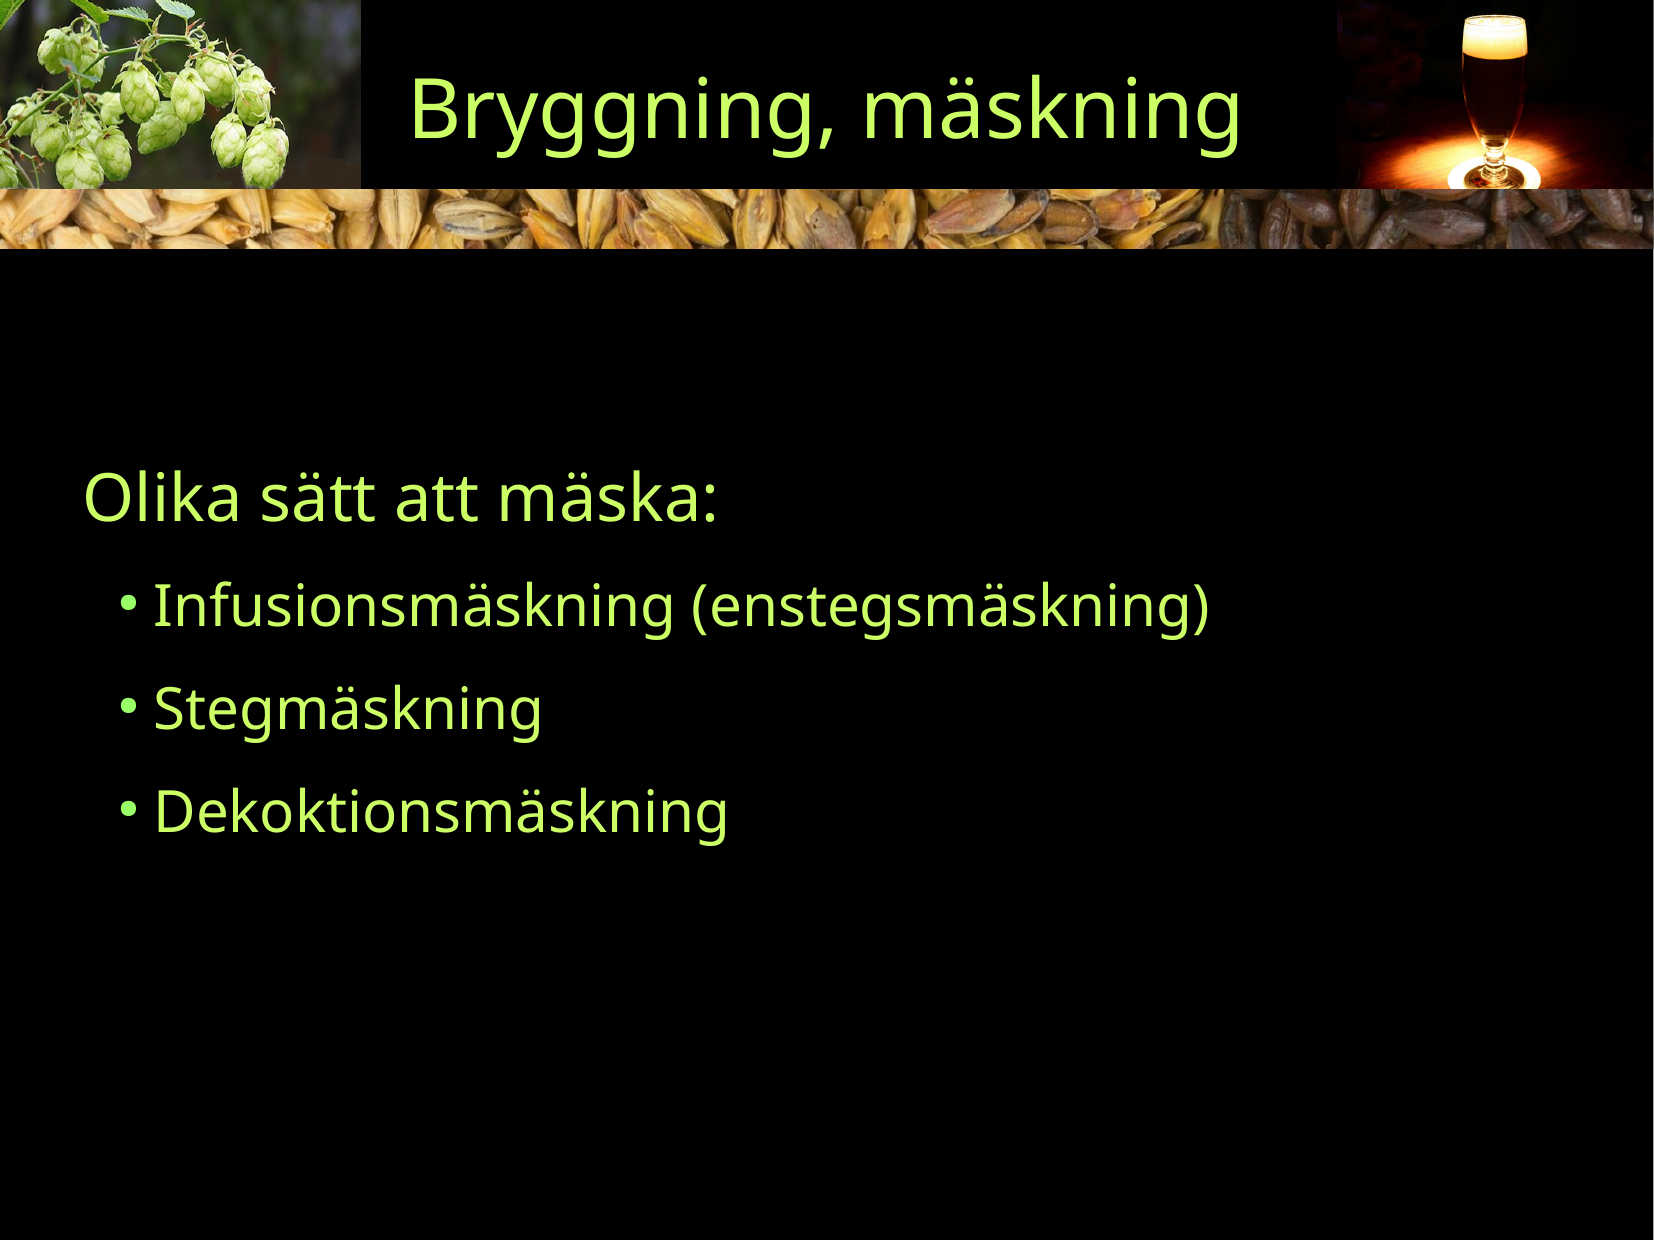

#
Bryggning, mäskning
Olika sätt att mäska:
Infusionsmäskning (enstegsmäskning)
Stegmäskning
Dekoktionsmäskning